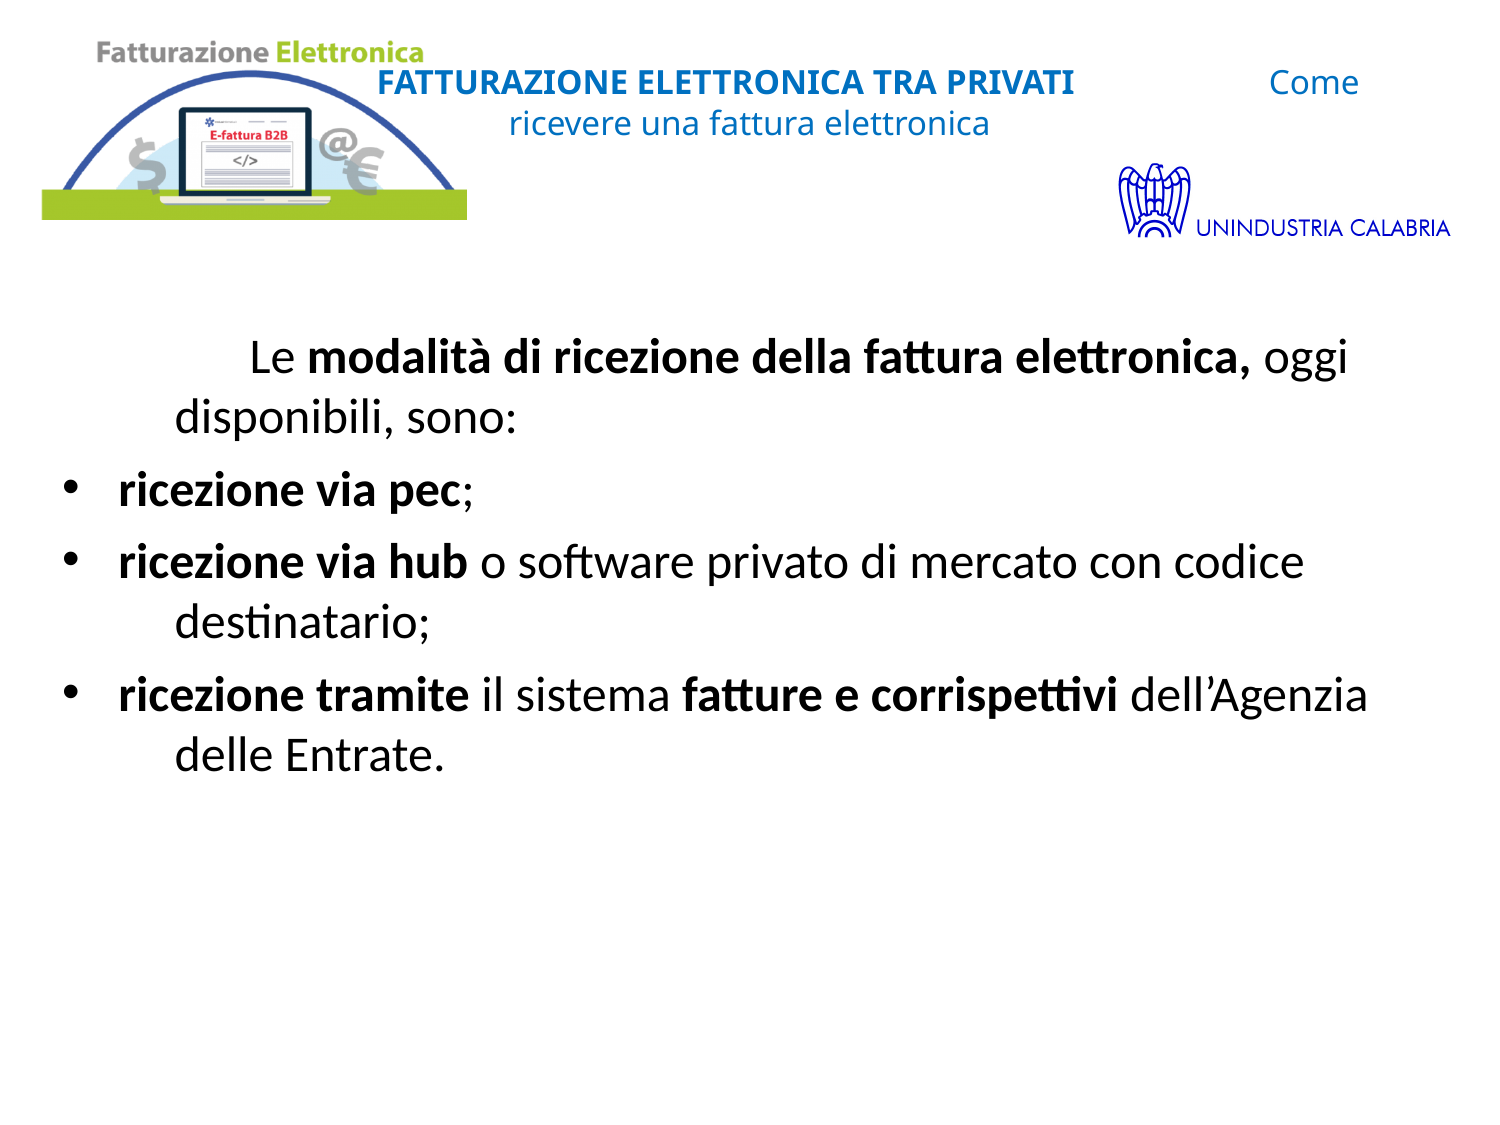

# FATTURAZIONE ELETTRONICA TRA PRIVATI Come ricevere una fattura elettronica
	Le modalità di ricezione della fattura elettronica, oggi disponibili, sono:
ricezione via pec;
ricezione via hub o software privato di mercato con codice destinatario;
ricezione tramite il sistema fatture e corrispettivi dell’Agenzia delle Entrate.